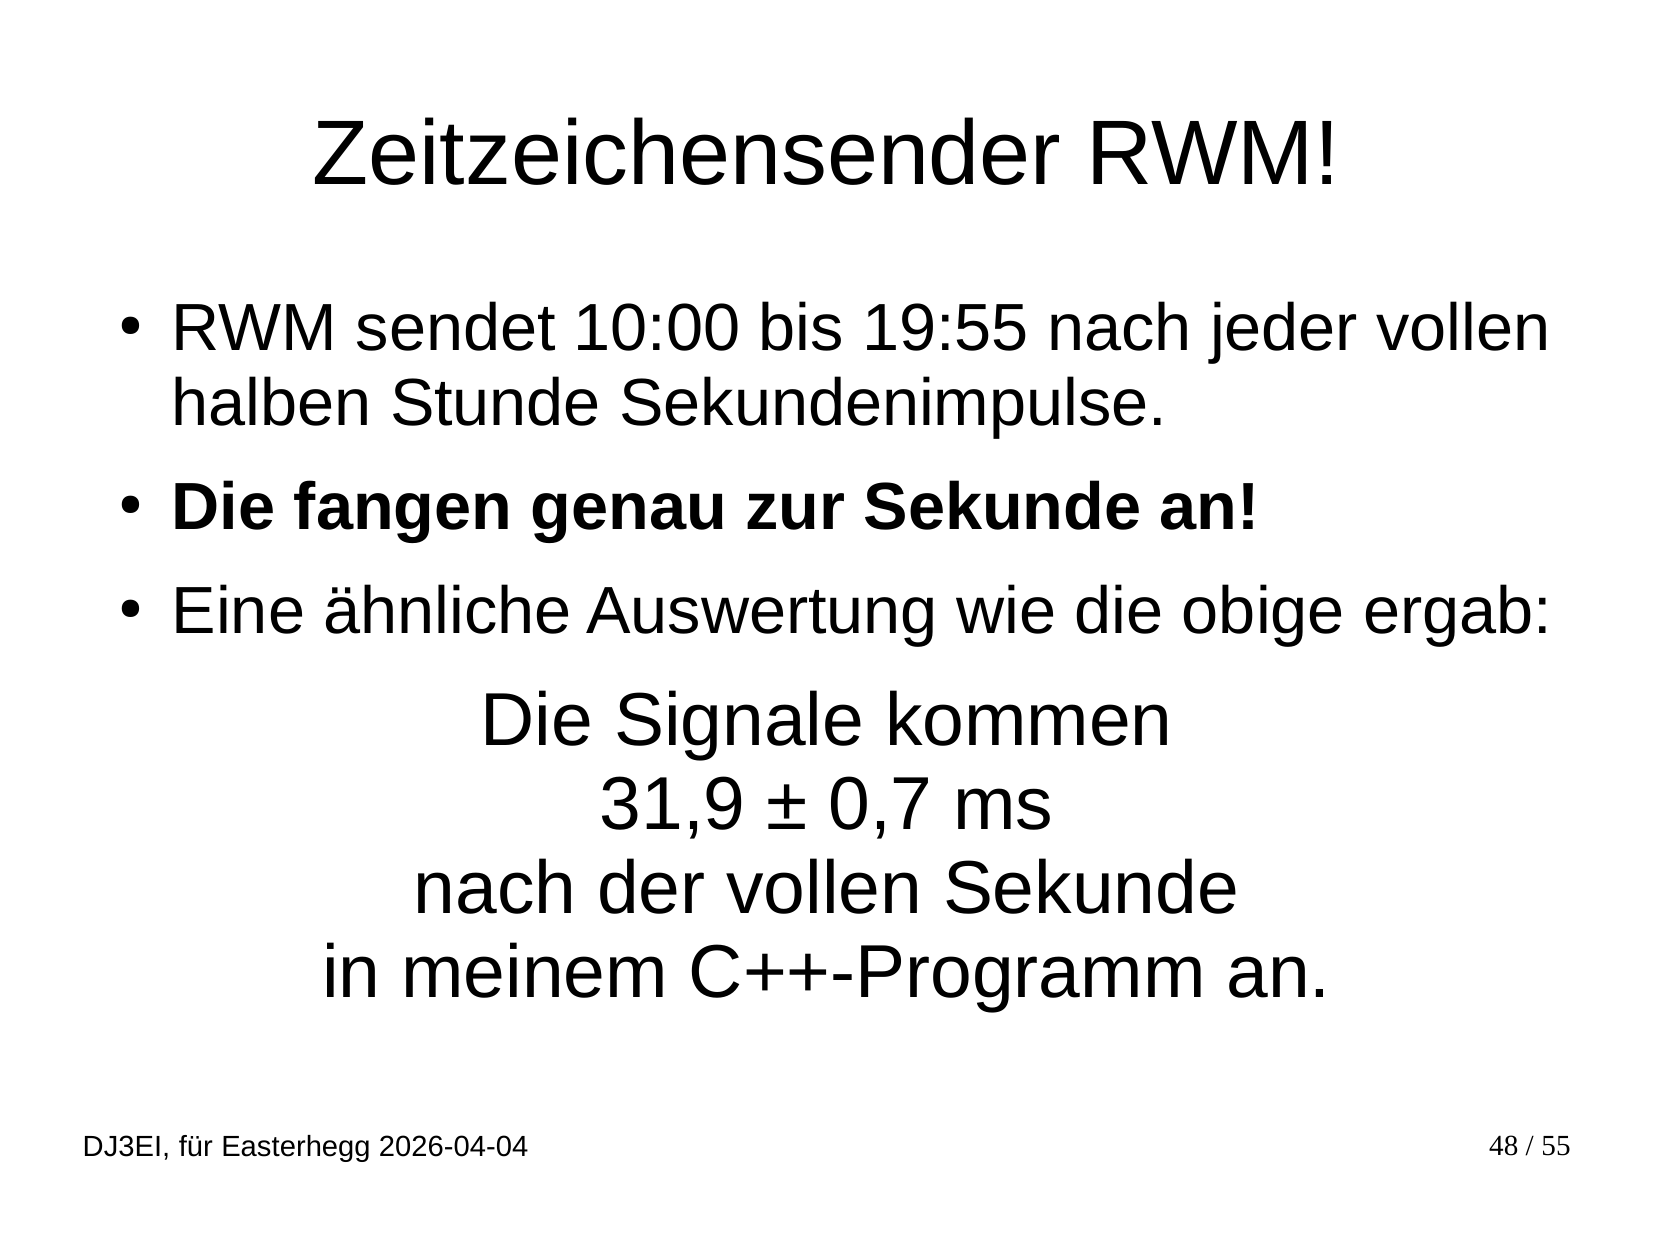

# Zeitzeichensender RWM!
RWM sendet 10:00 bis 19:55 nach jeder vollen halben Stunde Sekundenimpulse.
Die fangen genau zur Sekunde an!
Eine ähnliche Auswertung wie die obige ergab:
Die Signale kommen
31,9 ± 0,7 ms
nach der vollen Sekunde
in meinem C++-Programm an.
48